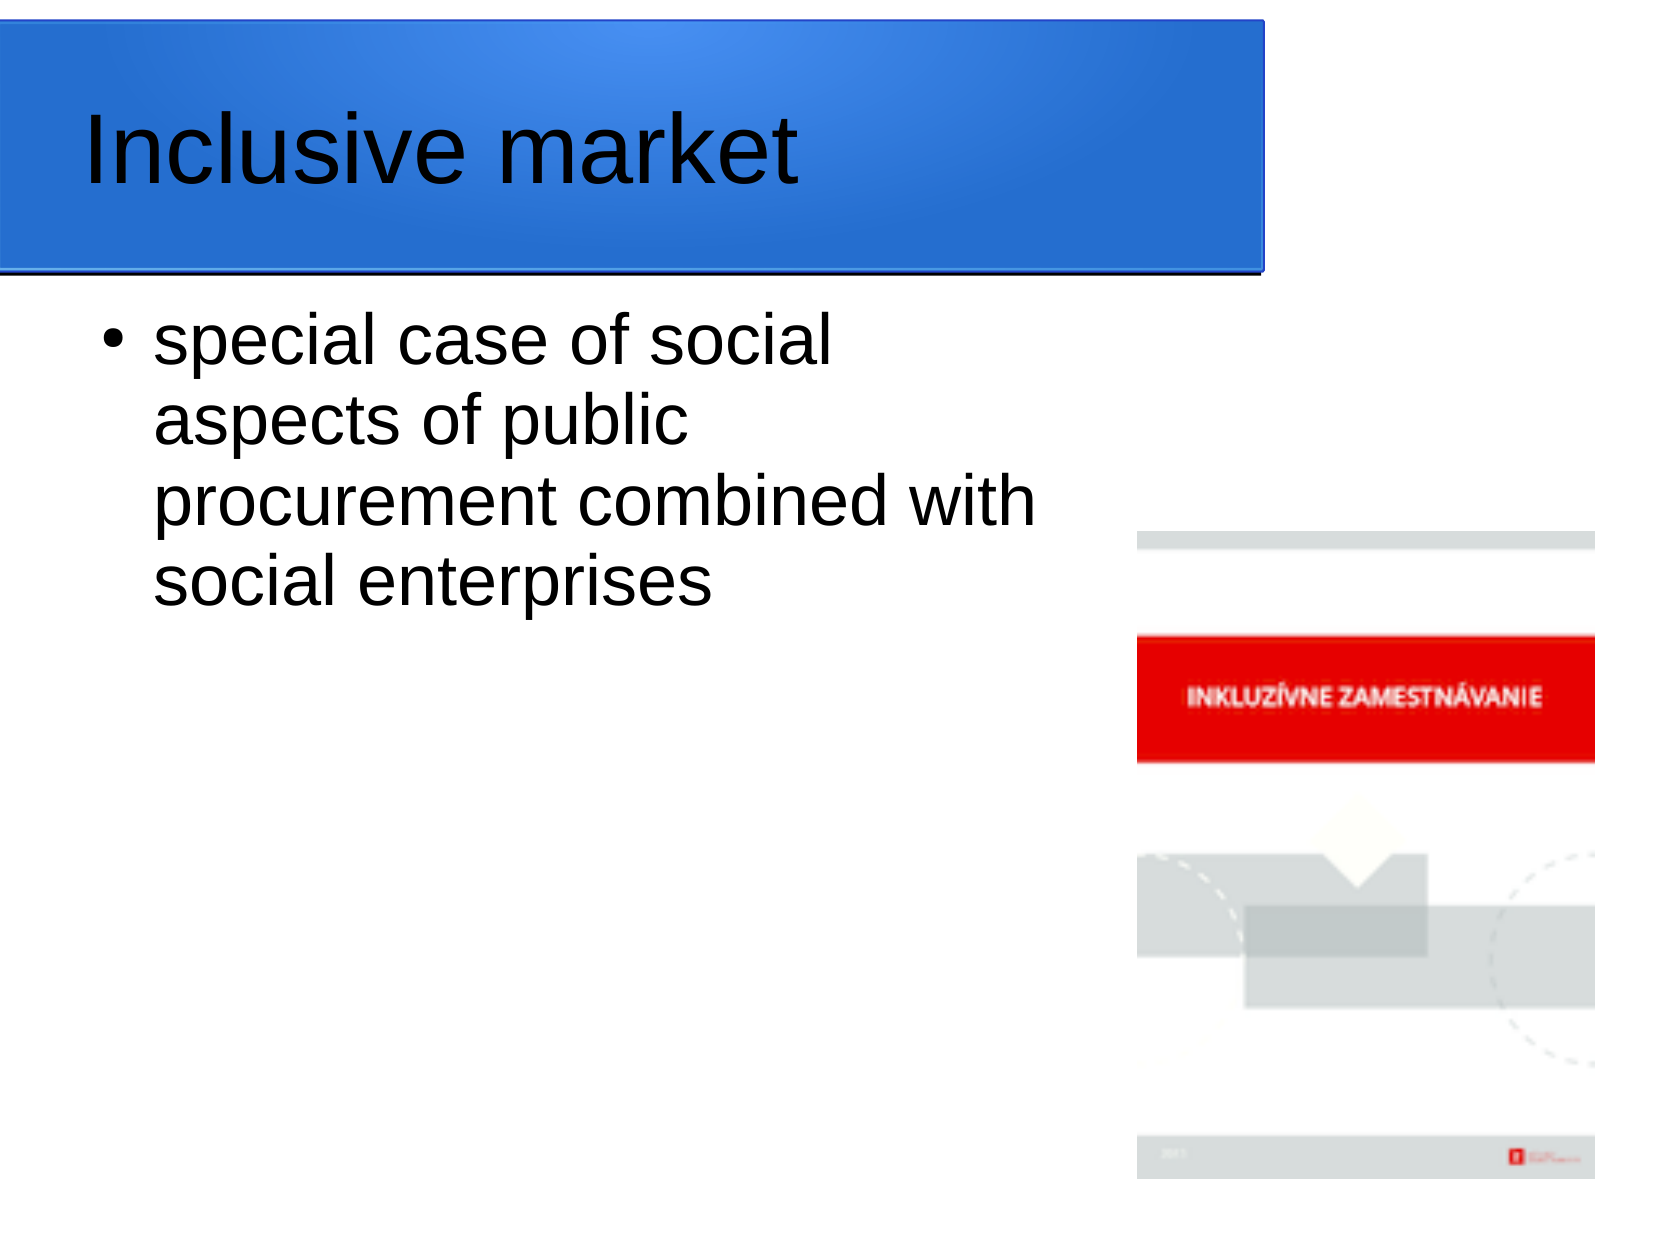

# Inclusive market
special case of social aspects of public procurement combined with social enterprises